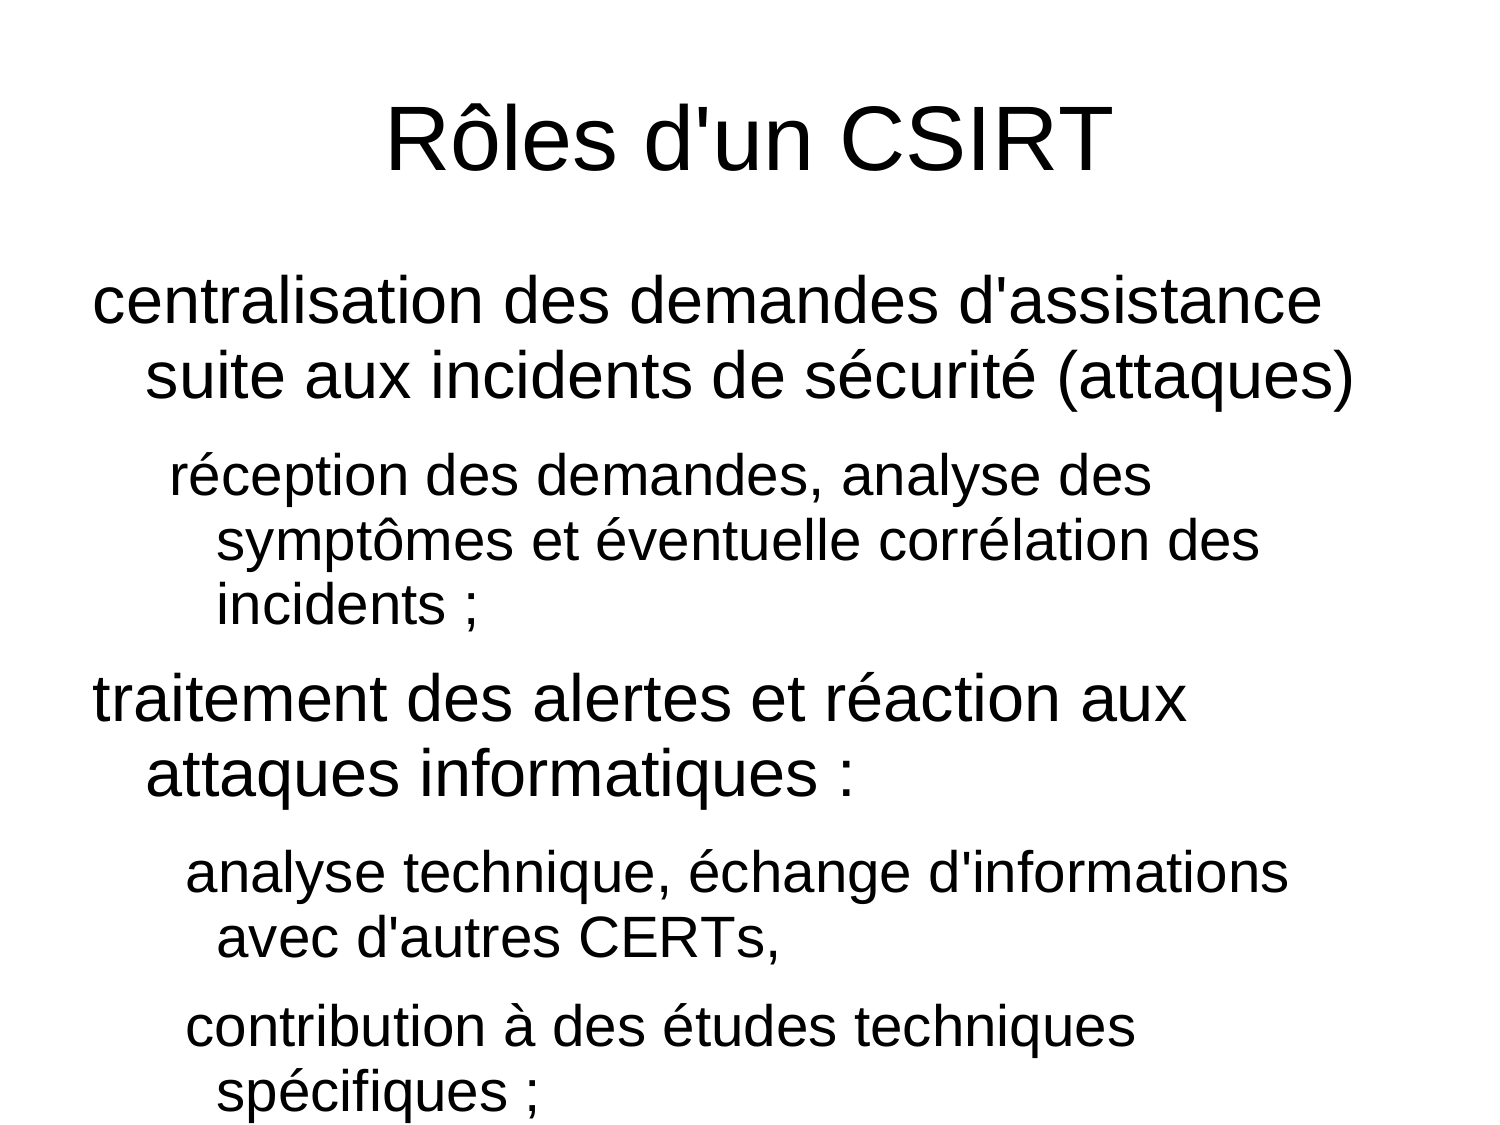

# Rôles d'un CSIRT
centralisation des demandes d'assistance suite aux incidents de sécurité (attaques)
réception des demandes, analyse des symptômes et éventuelle corrélation des incidents ;
traitement des alertes et réaction aux attaques informatiques :
 analyse technique, échange d'informations avec d'autres CERTs,
 contribution à des études techniques spécifiques ;